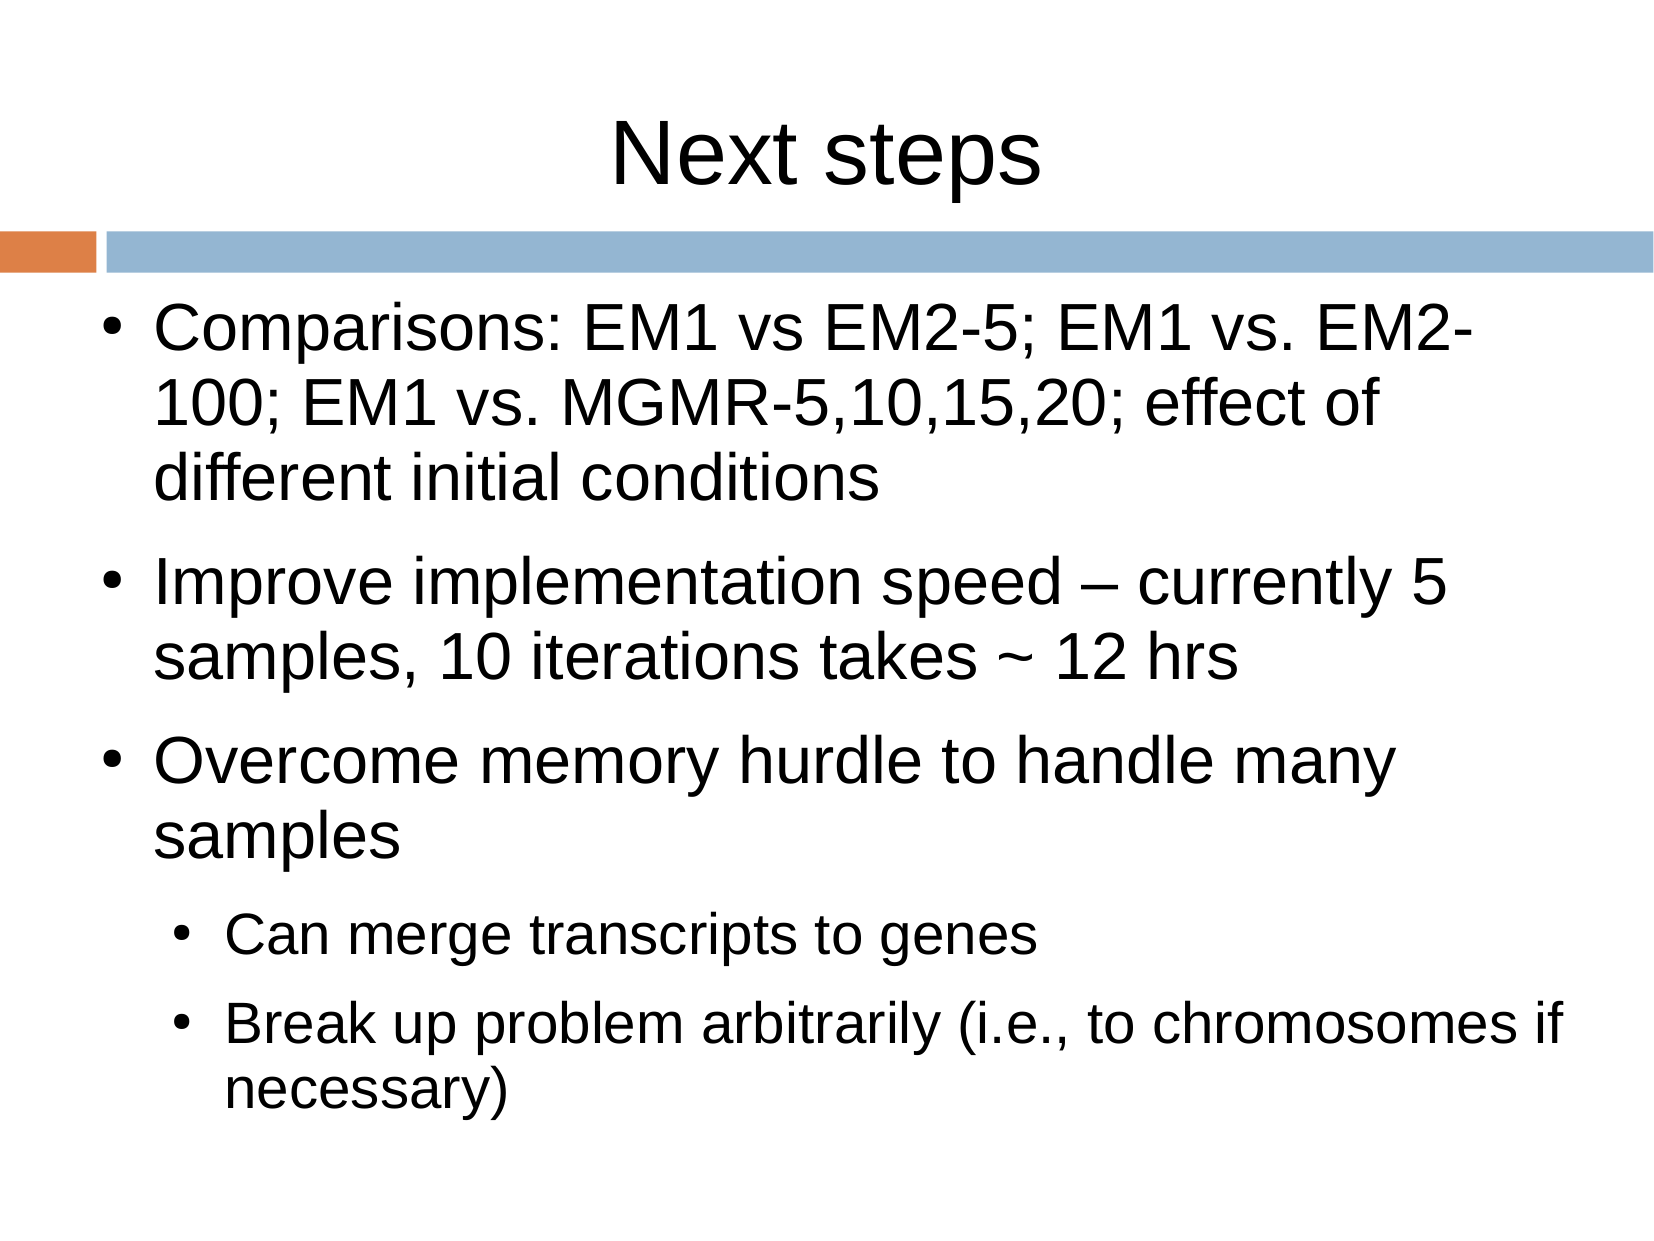

# Next steps
Comparisons: EM1 vs EM2-5; EM1 vs. EM2-100; EM1 vs. MGMR-5,10,15,20; effect of different initial conditions
Improve implementation speed – currently 5 samples, 10 iterations takes ~ 12 hrs
Overcome memory hurdle to handle many samples
Can merge transcripts to genes
Break up problem arbitrarily (i.e., to chromosomes if necessary)